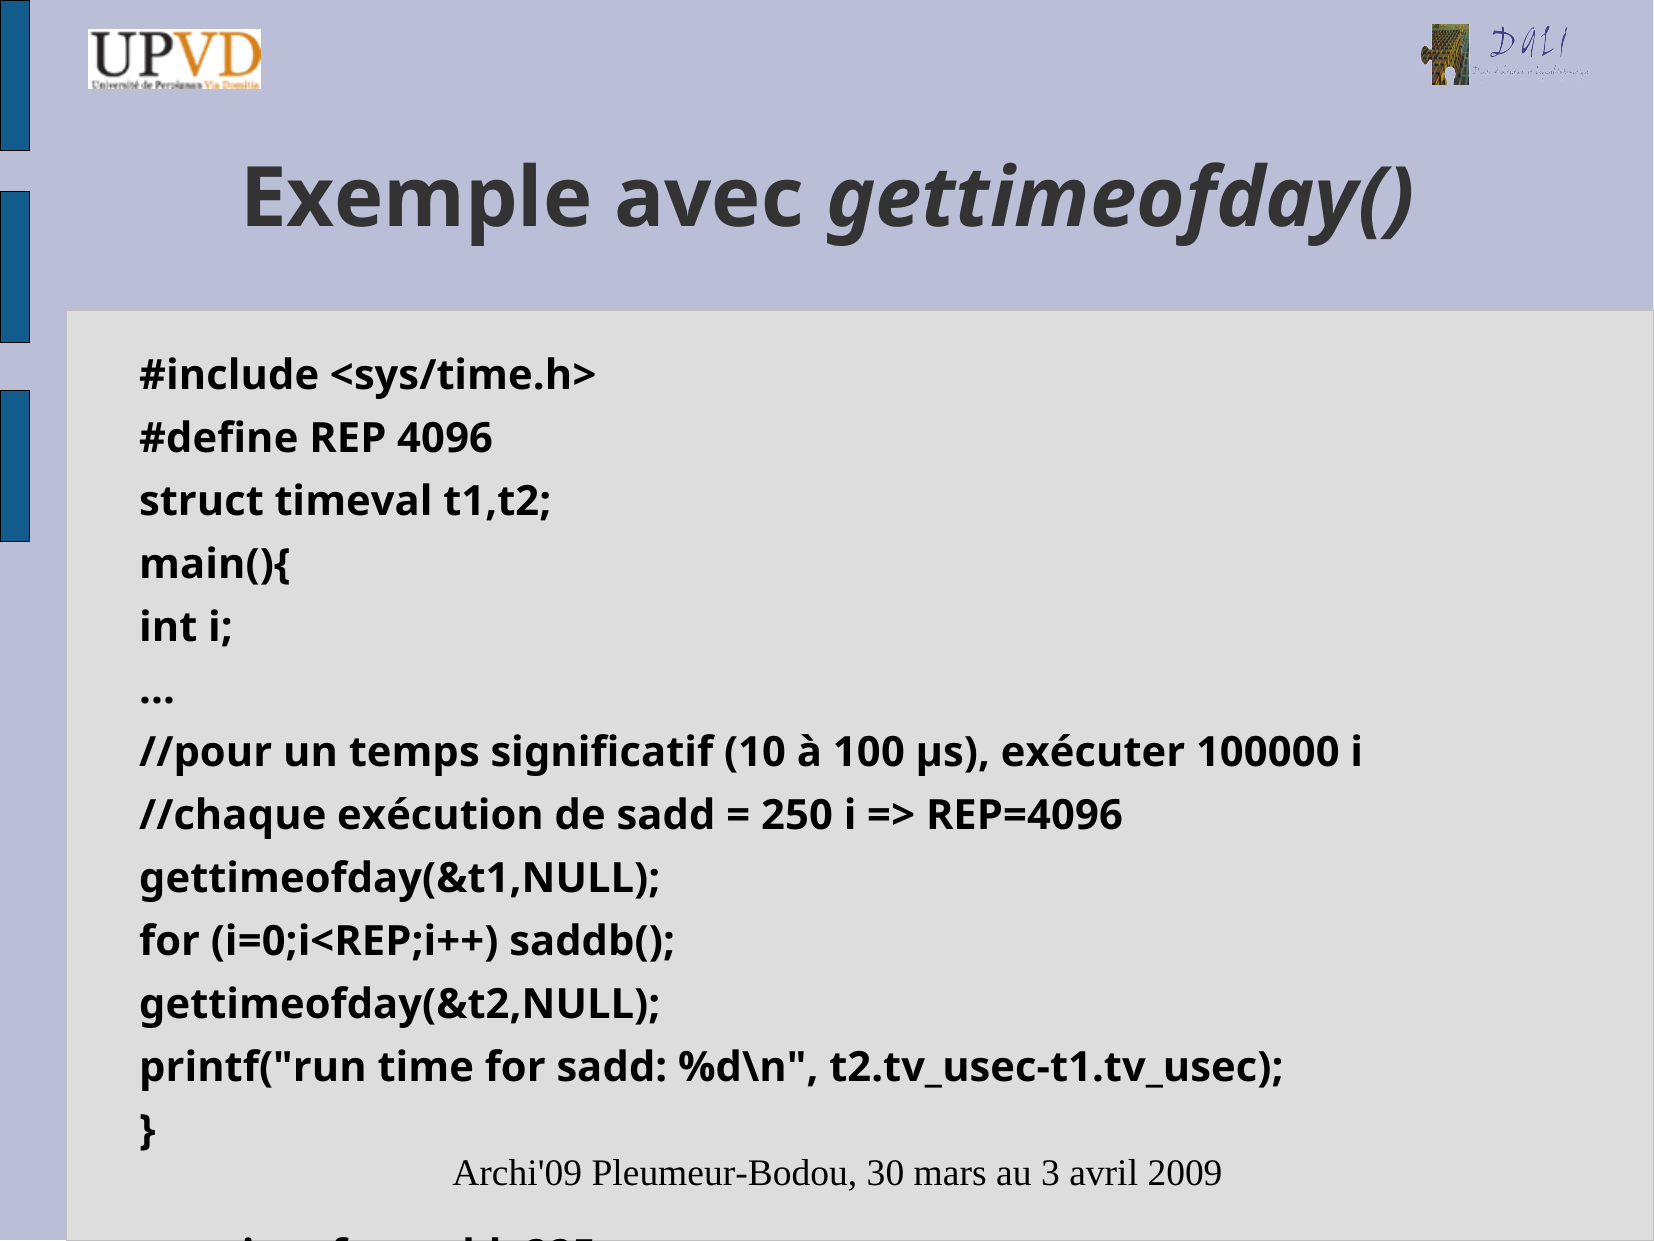

# Exemple avec gettimeofday()
#include <sys/time.h>
#define REP 4096
struct timeval t1,t2;
main(){
int i;
...
//pour un temps significatif (10 à 100 µs), exécuter 100000 i
//chaque exécution de sadd = 250 i => REP=4096
gettimeofday(&t1,NULL);
for (i=0;i<REP;i++) saddb();
gettimeofday(&t2,NULL);
printf("run time for sadd: %d\n", t2.tv_usec-t1.tv_usec);
}
run time for sadd: 225
Archi'09 Pleumeur-Bodou, 30 mars au 3 avril 2009